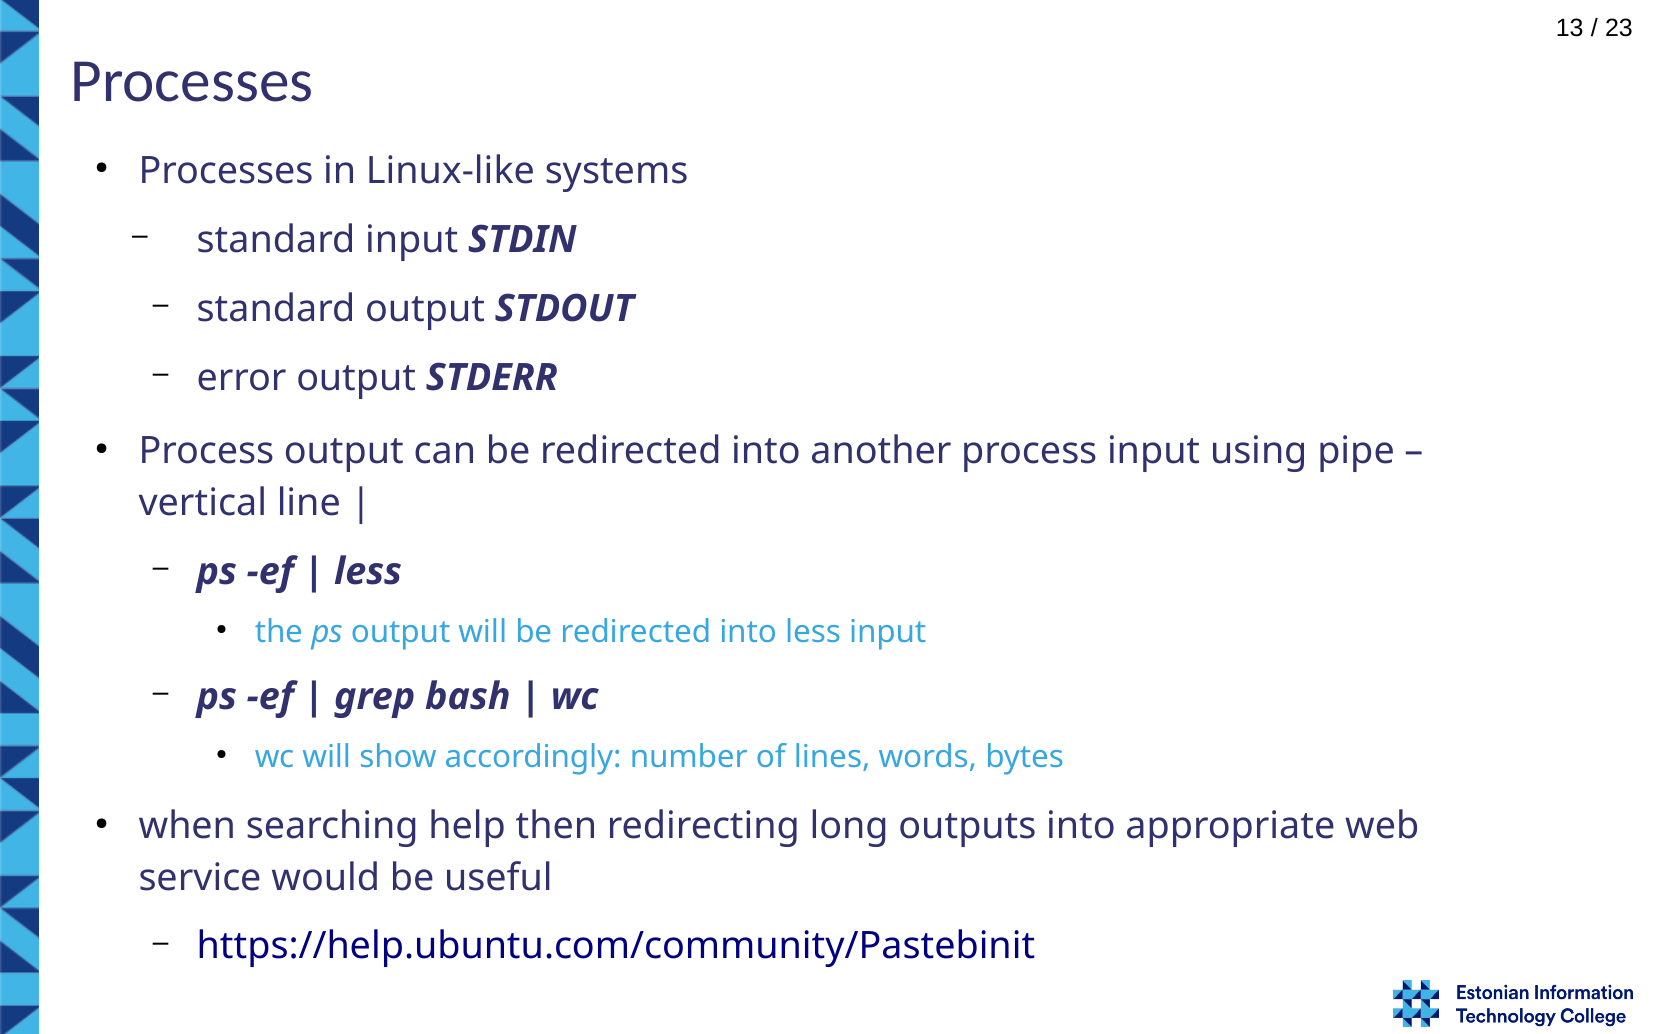

# Processes
Processes in Linux-like systems
standard input STDIN
standard output STDOUT
error output STDERR
Process output can be redirected into another process input using pipe – vertical line |
ps -ef | less
the ps output will be redirected into less input
ps -ef | grep bash | wc
wc will show accordingly: number of lines, words, bytes
when searching help then redirecting long outputs into appropriate web service would be useful
https://help.ubuntu.com/community/Pastebinit